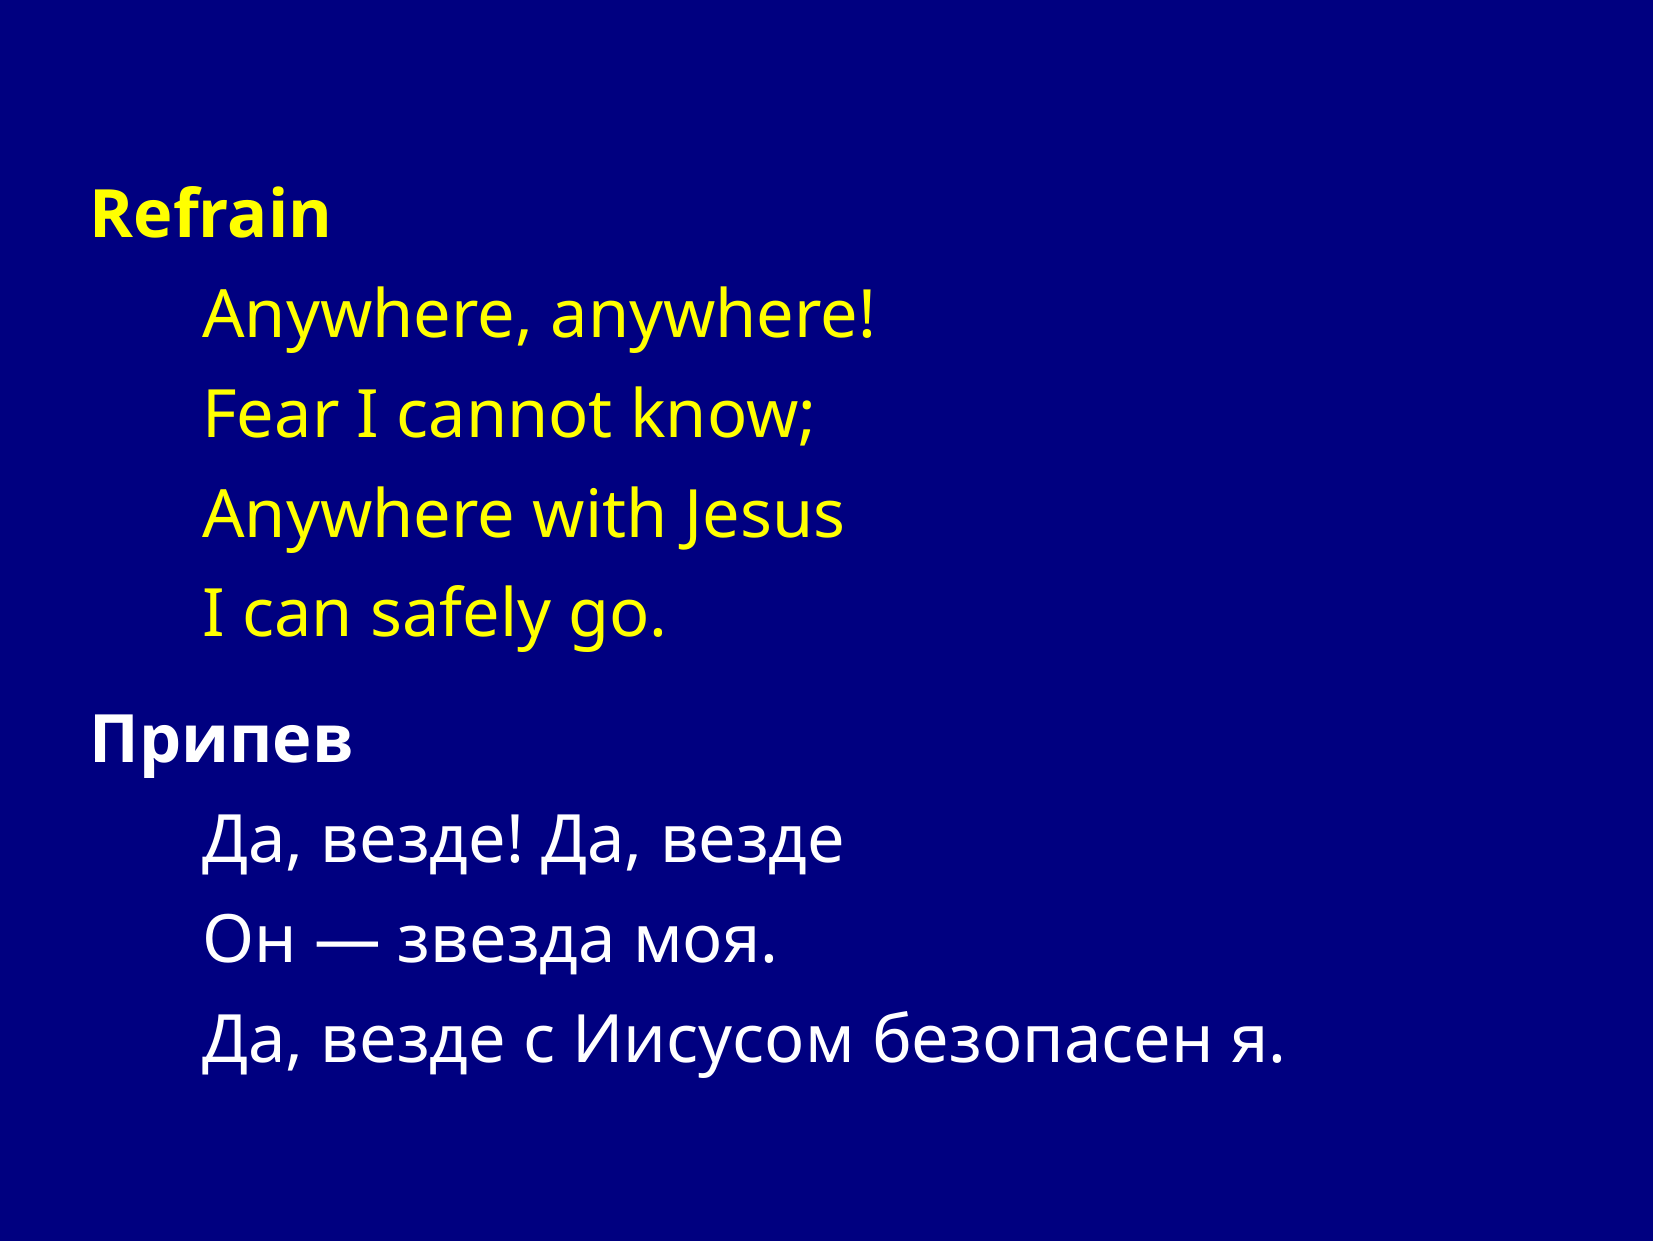

Refrain
	Anywhere, anywhere!
	Fear I cannot know;
	Anywhere with Jesus
	I can safely go.
Припев
	Да, везде! Да, везде
	Он — звезда моя.
	Да, везде с Иисусом безопасен я.